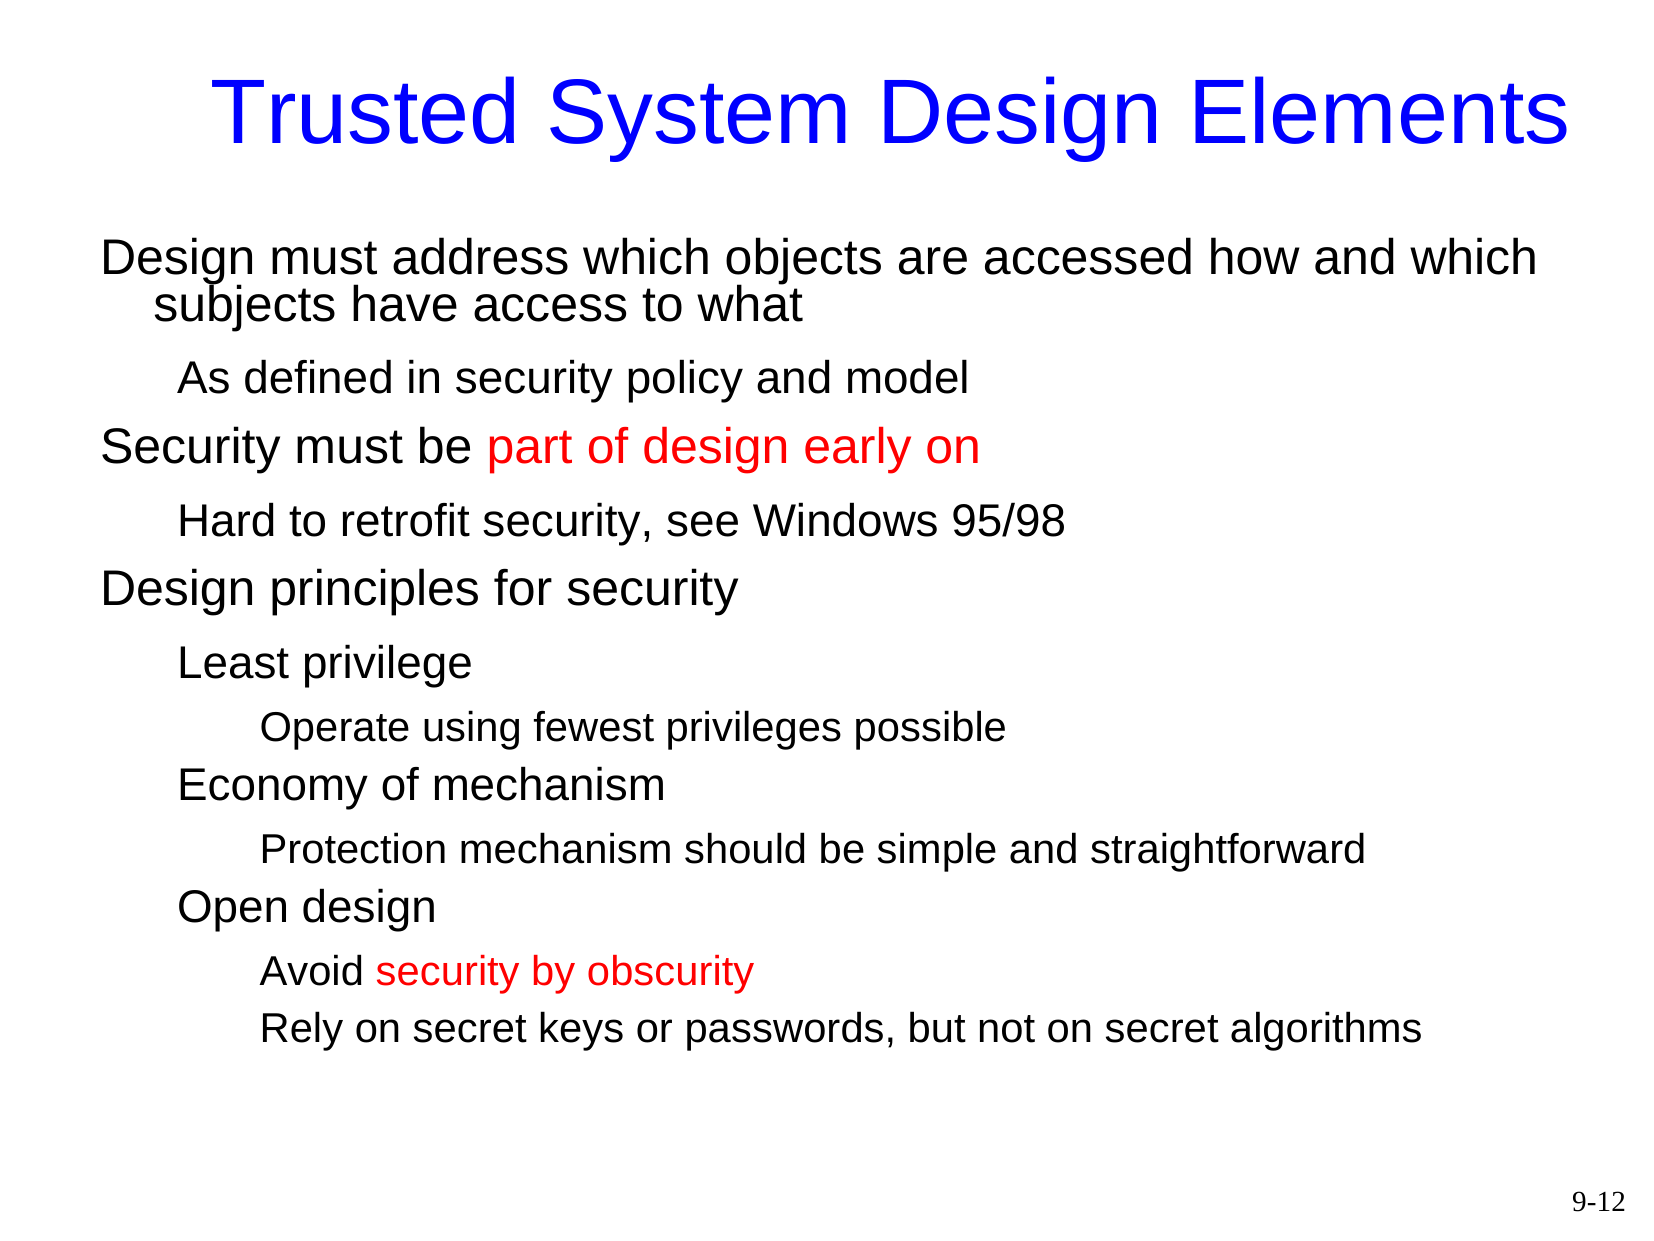

# Trusted System Design Elements
Design must address which objects are accessed how and which subjects have access to what
As defined in security policy and model
Security must be part of design early on
Hard to retrofit security, see Windows 95/98
Design principles for security
Least privilege
Operate using fewest privileges possible
Economy of mechanism
Protection mechanism should be simple and straightforward
Open design
Avoid security by obscurity
Rely on secret keys or passwords, but not on secret algorithms